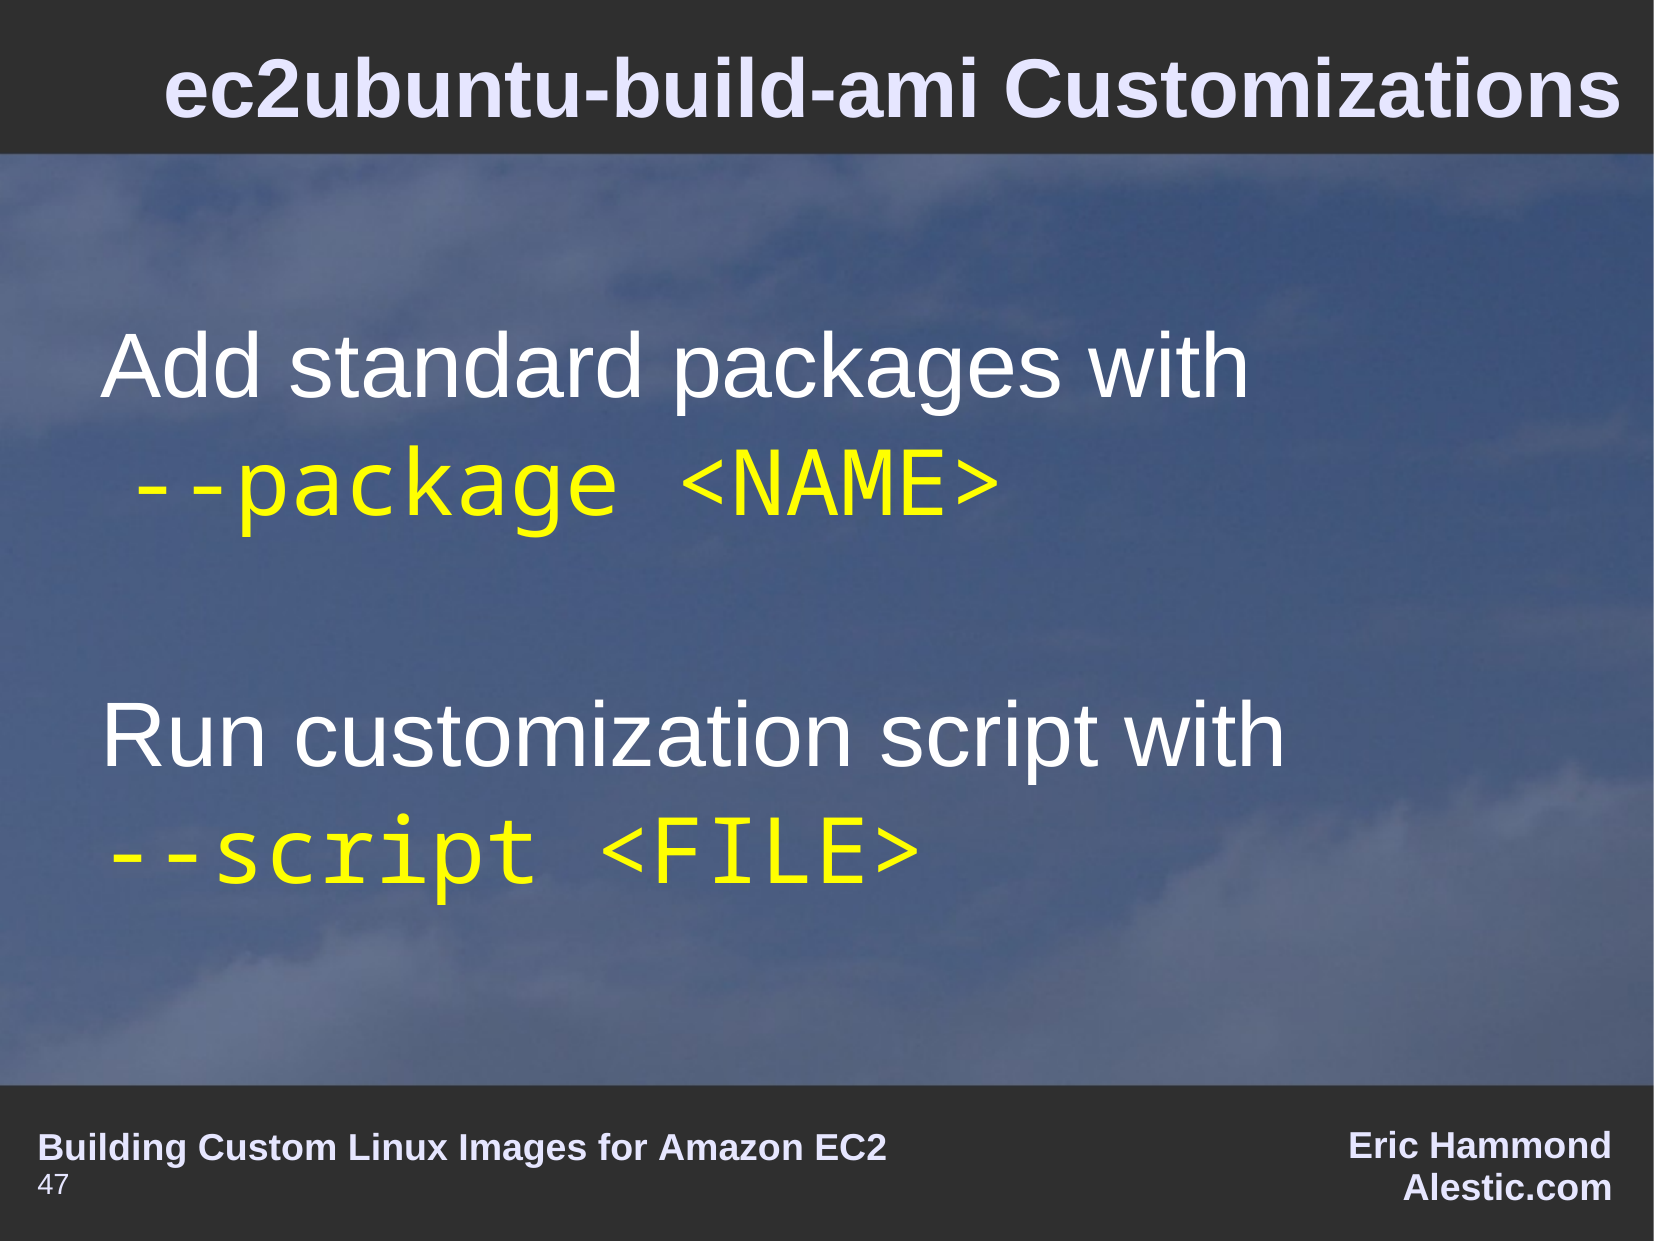

# ec2ubuntu-build-ami Customizations
Add standard packages with
 --package <NAME>
Run customization script with
--script <FILE>
47
Eric Hammond
Alestic.com